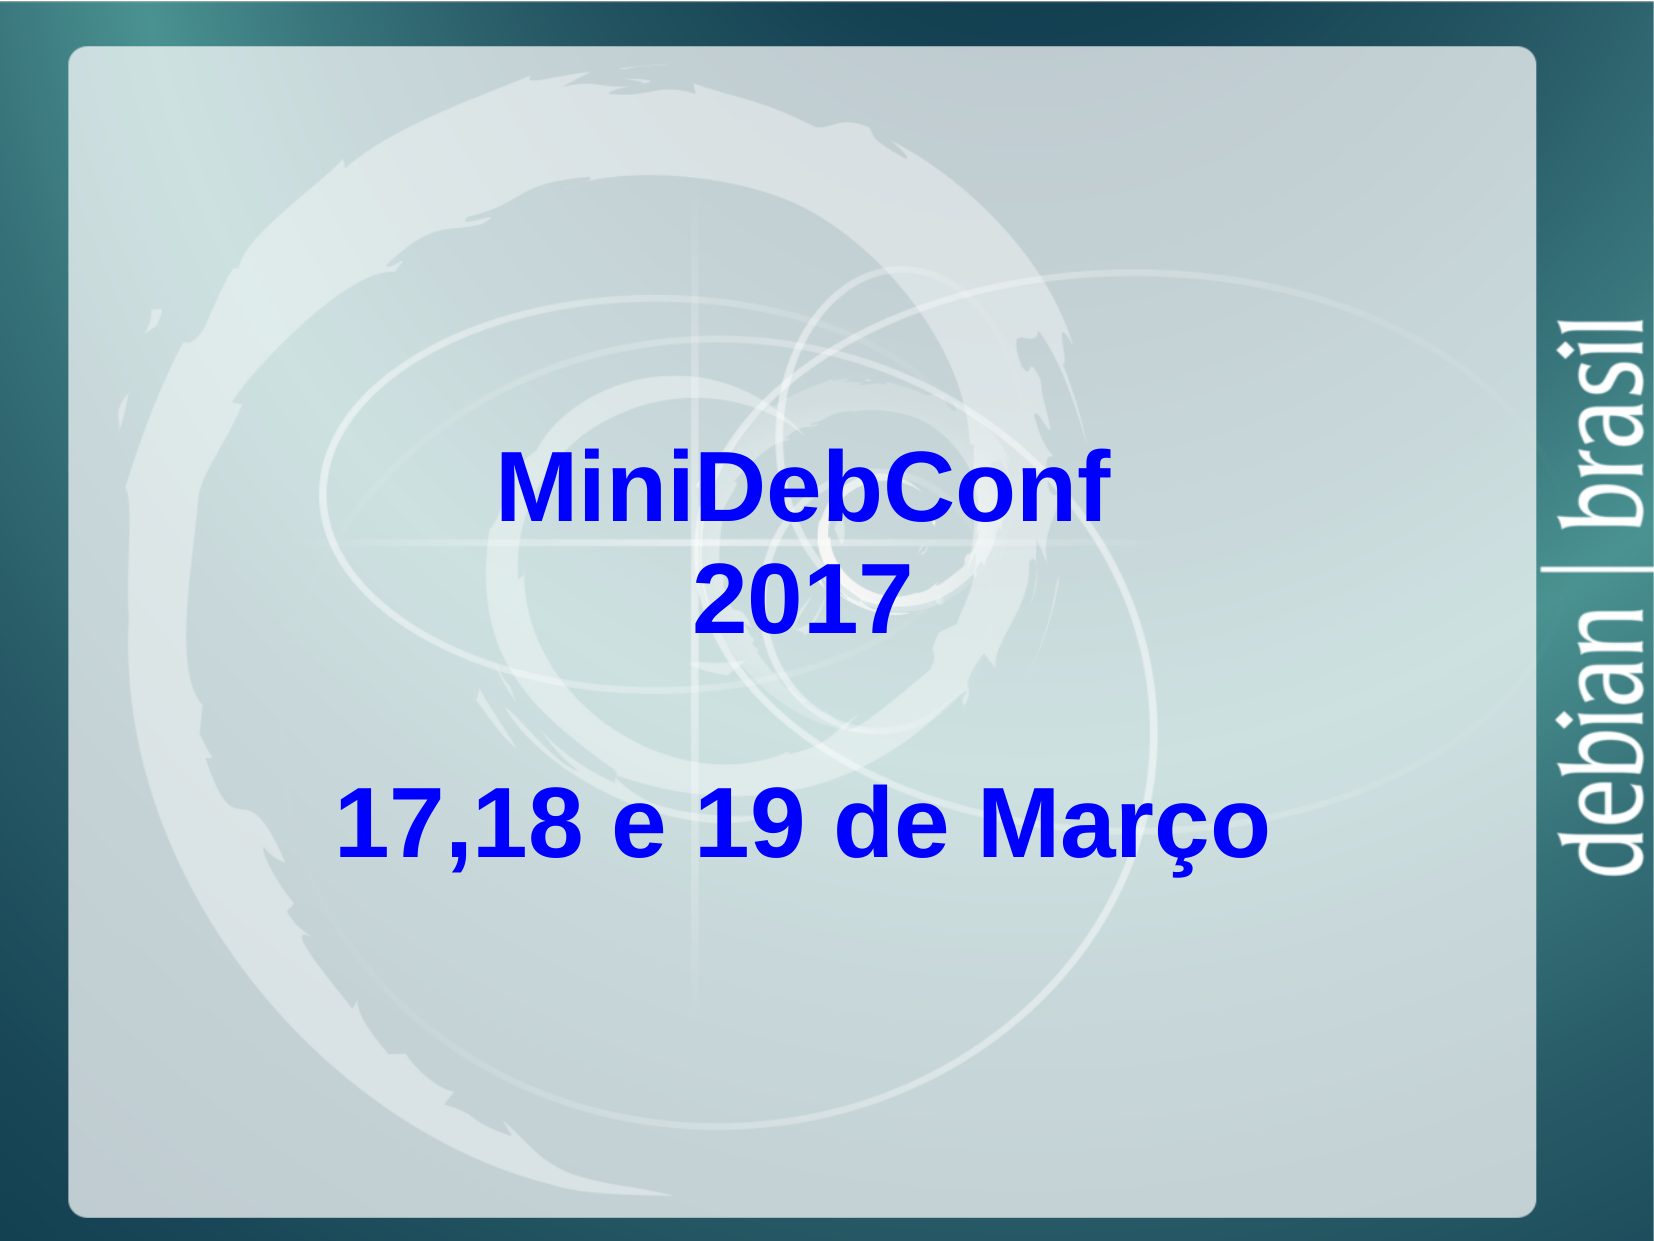

# MiniDebConf 2017 17,18 e 19 de Março